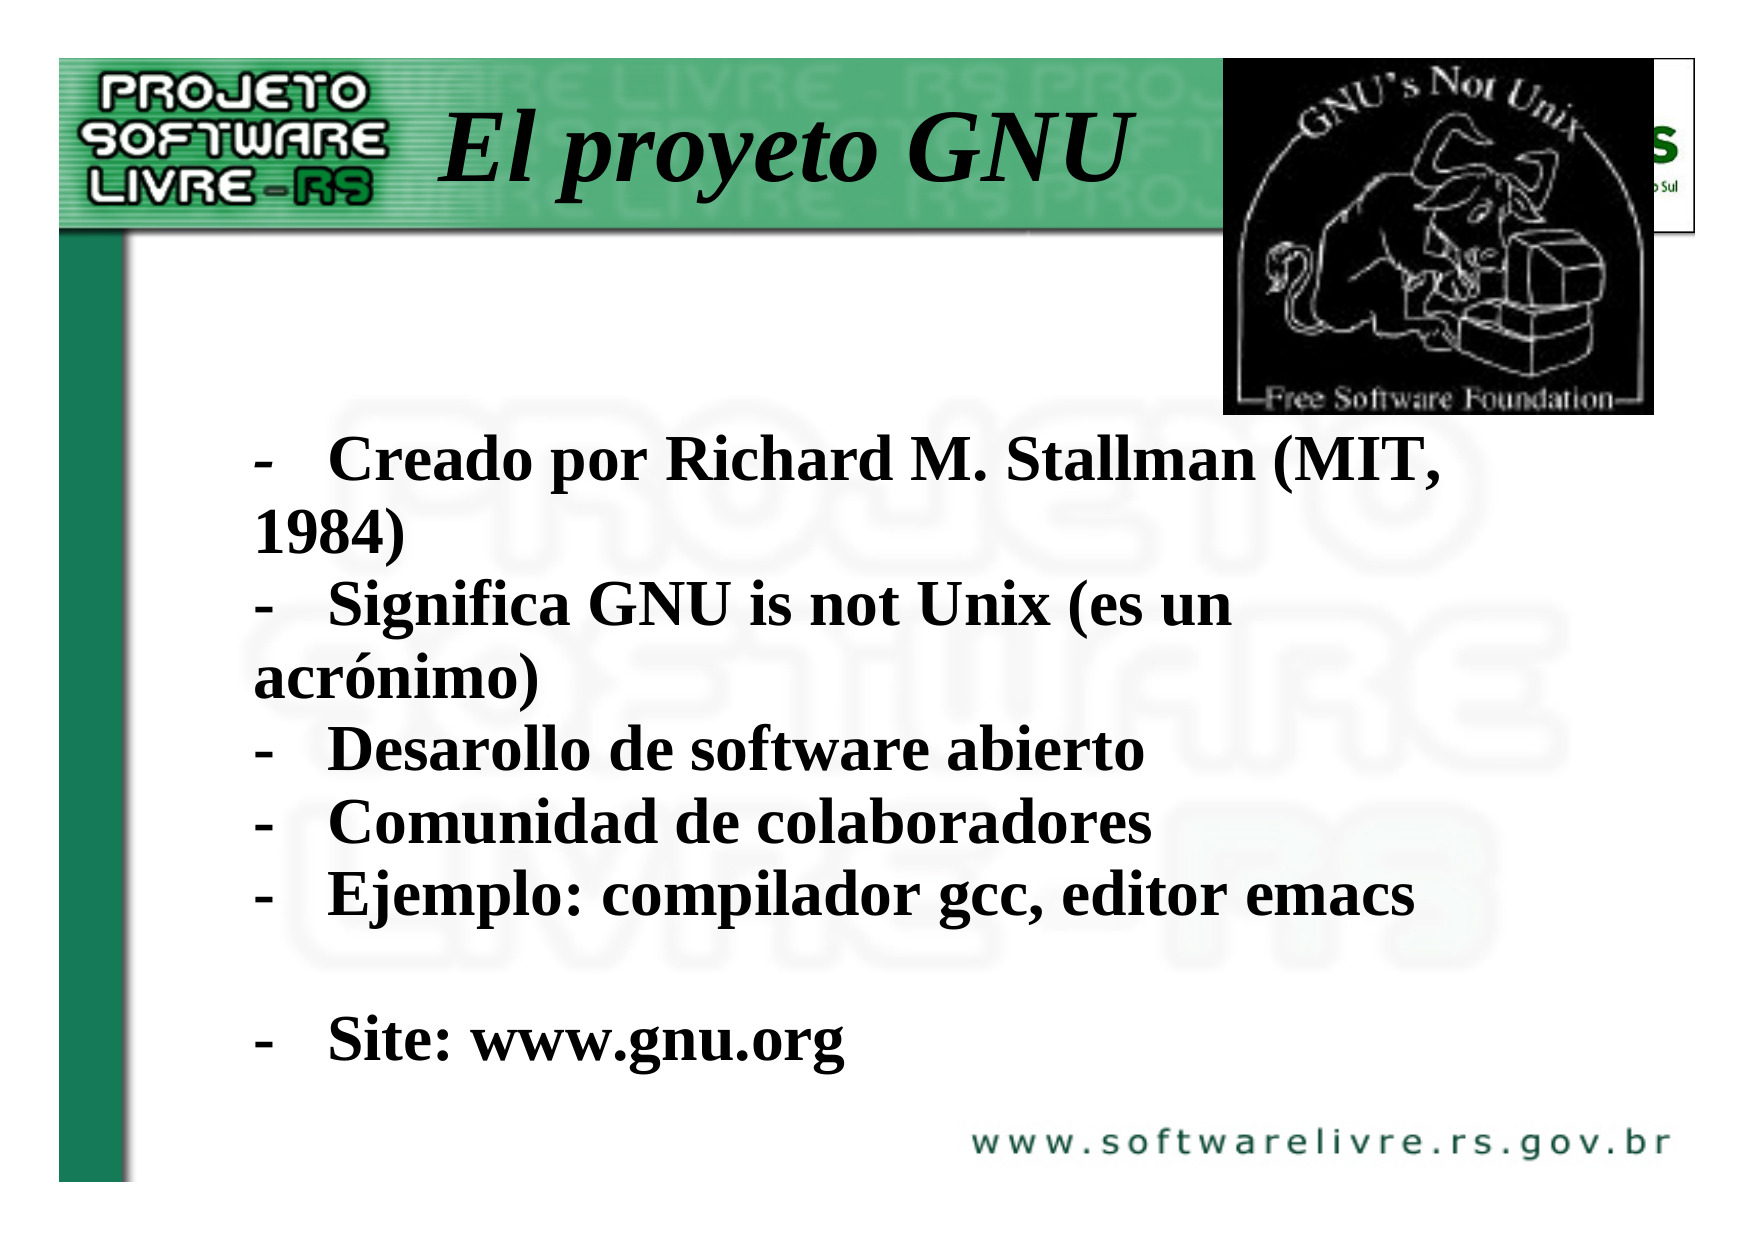

El proyeto GNU
-	Creado por Richard M. Stallman (MIT, 1984)
-	Significa GNU is not Unix (es un acrónimo)
-	Desarollo de software abierto
-	Comunidad de colaboradores
-	Ejemplo: compilador gcc, editor emacs
-	Site: www.gnu.org